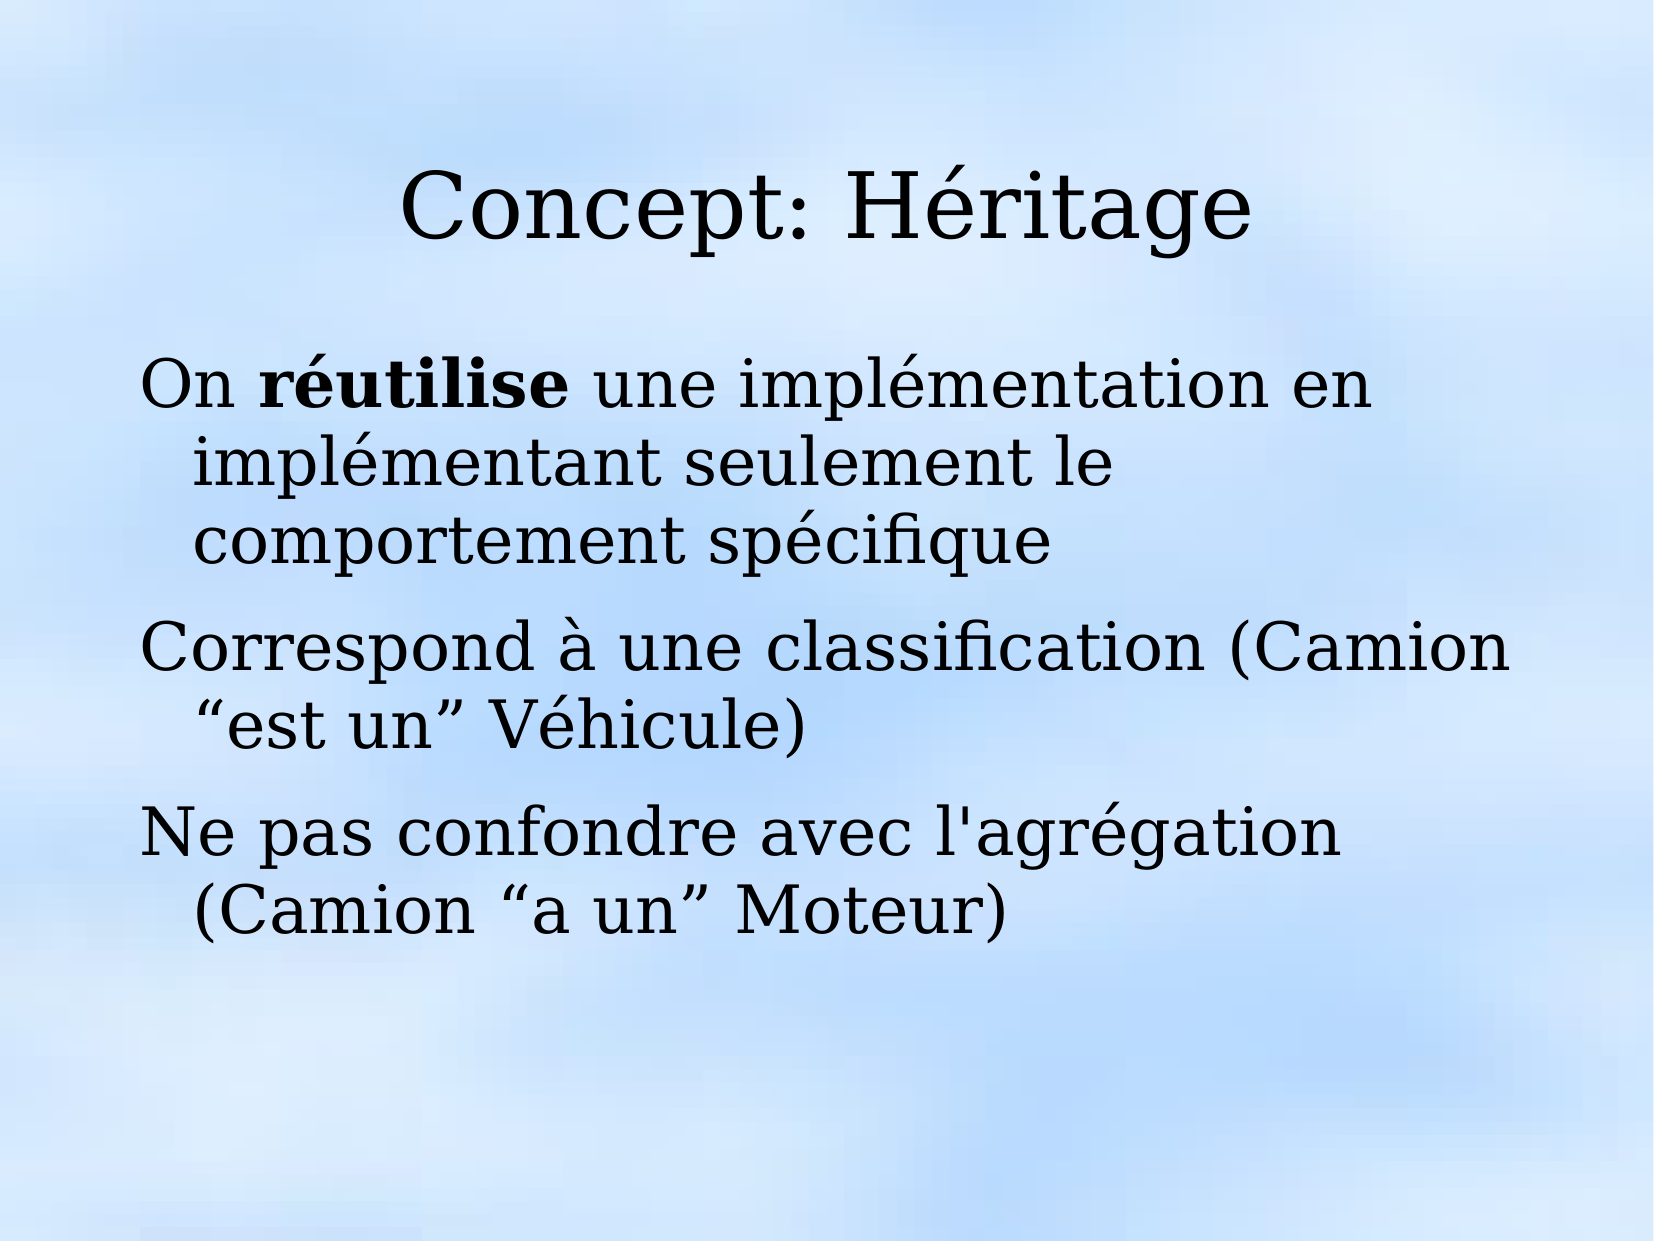

# Concept: Héritage
On réutilise une implémentation en implémentant seulement le comportement spécifique
Correspond à une classification (Camion “est un” Véhicule)
Ne pas confondre avec l'agrégation (Camion “a un” Moteur)